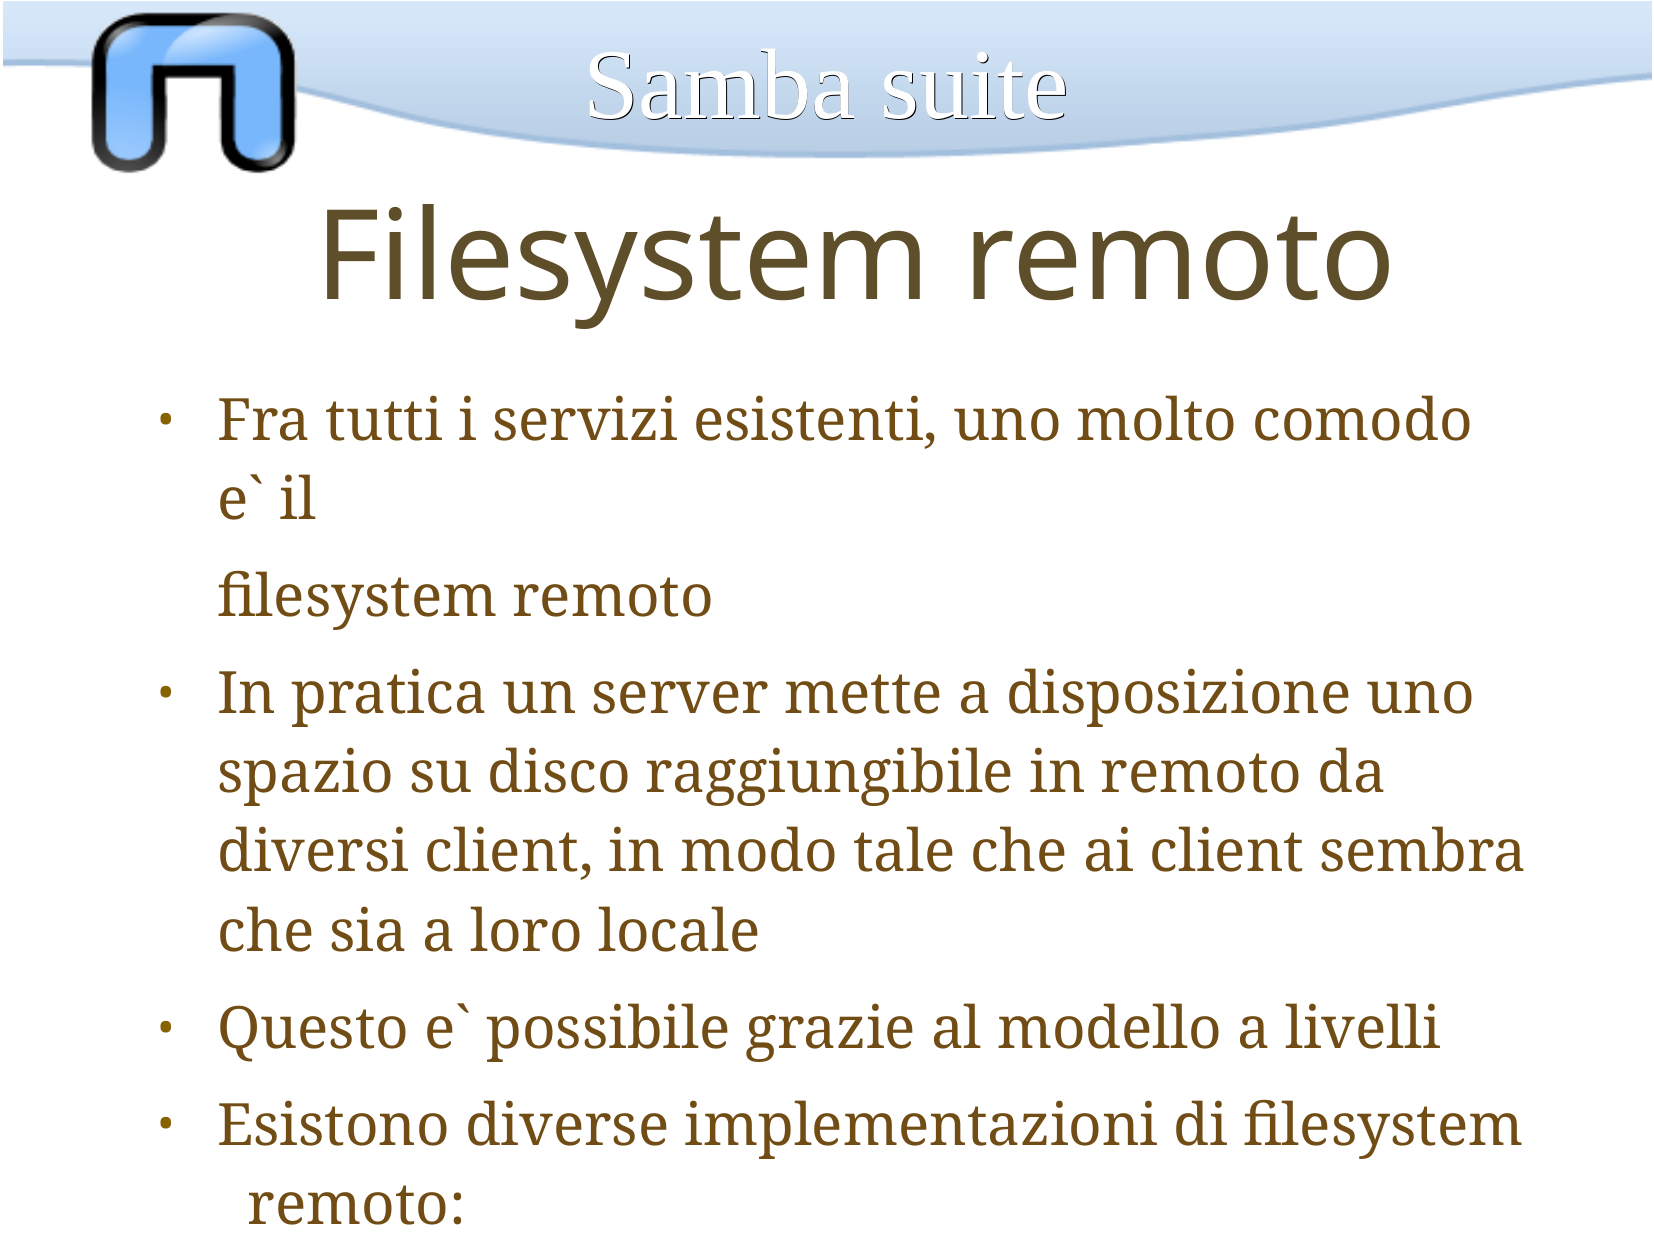

Samba suite
Filesystem remoto
# Fra tutti i servizi esistenti, uno molto comodo e` il
filesystem remoto
In pratica un server mette a disposizione uno spazio su disco raggiungibile in remoto da diversi client, in modo tale che ai client sembra che sia a loro locale
Questo e` possibile grazie al modello a livelli
Esistono diverse implementazioni di filesystem remoto:
NFS, CIFS, SMB, ...